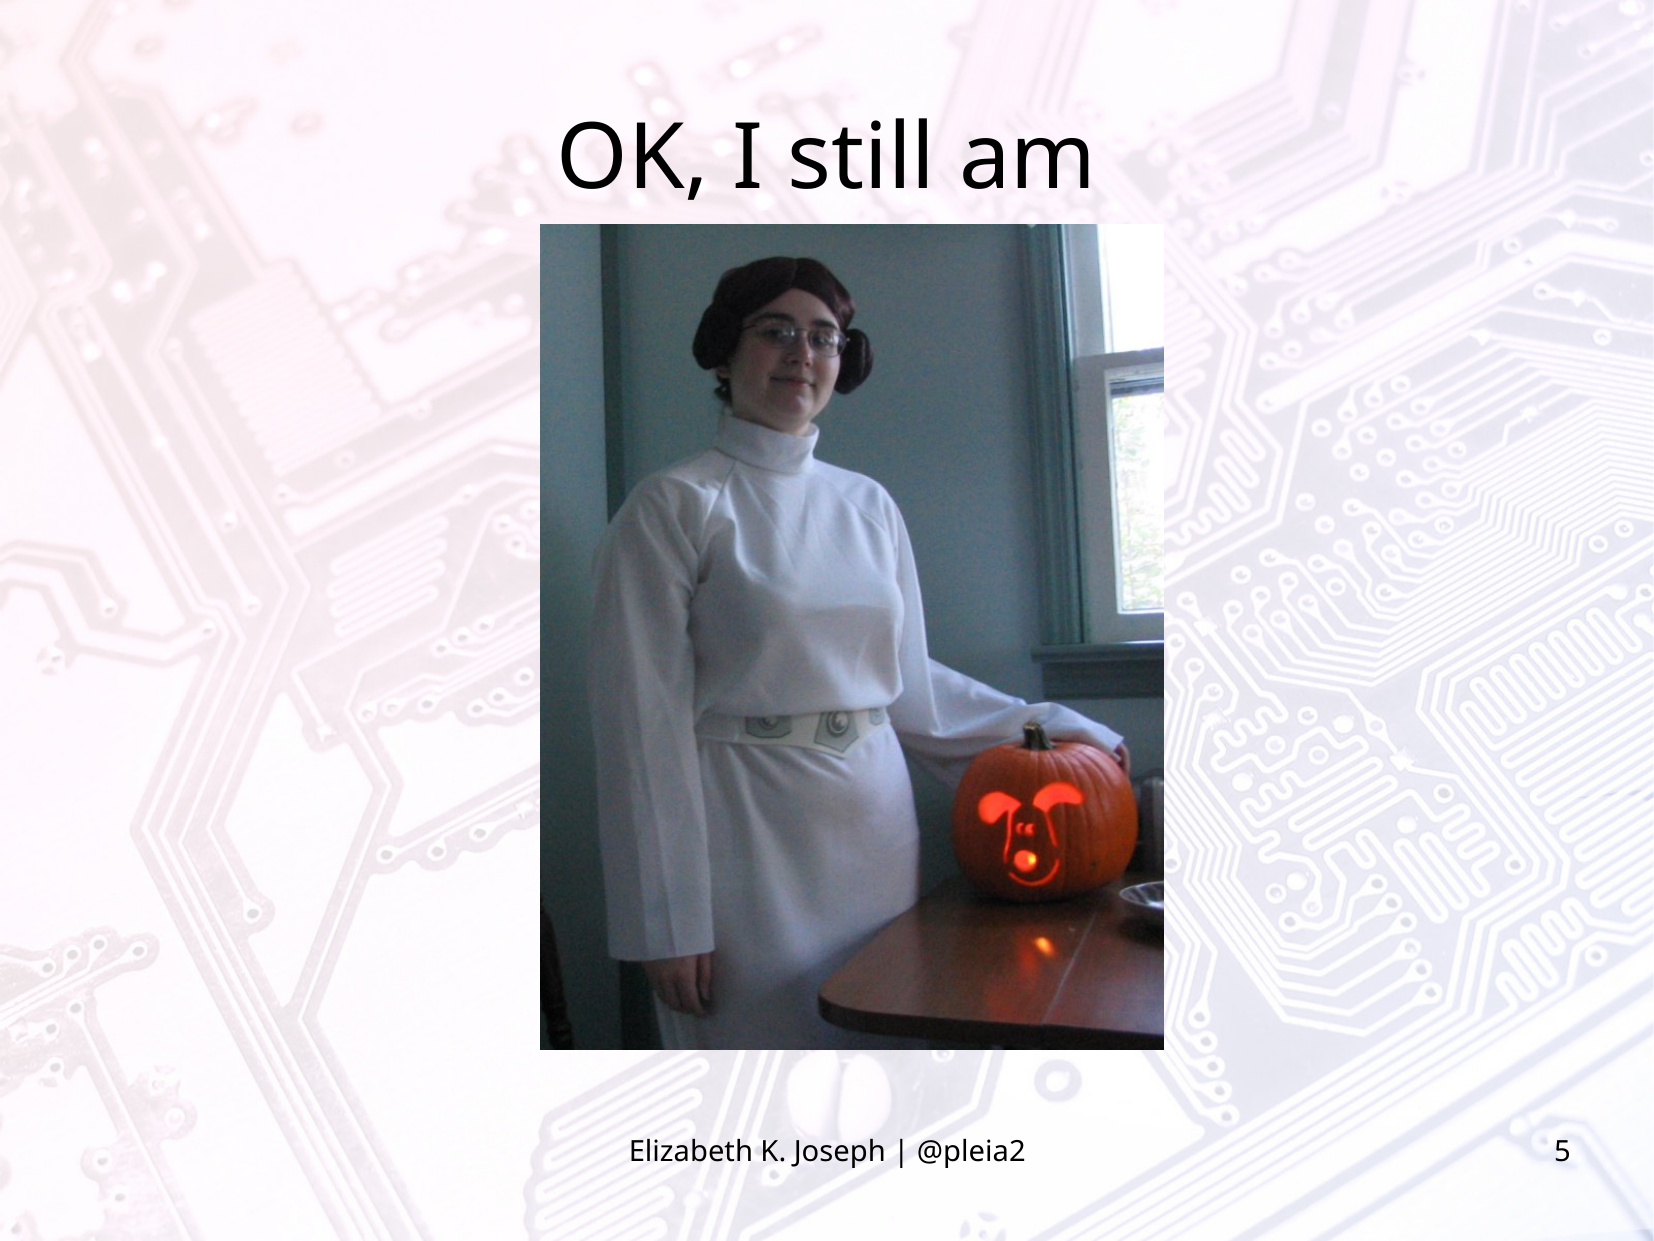

# OK, I still am
Elizabeth K. Joseph | @pleia2
5